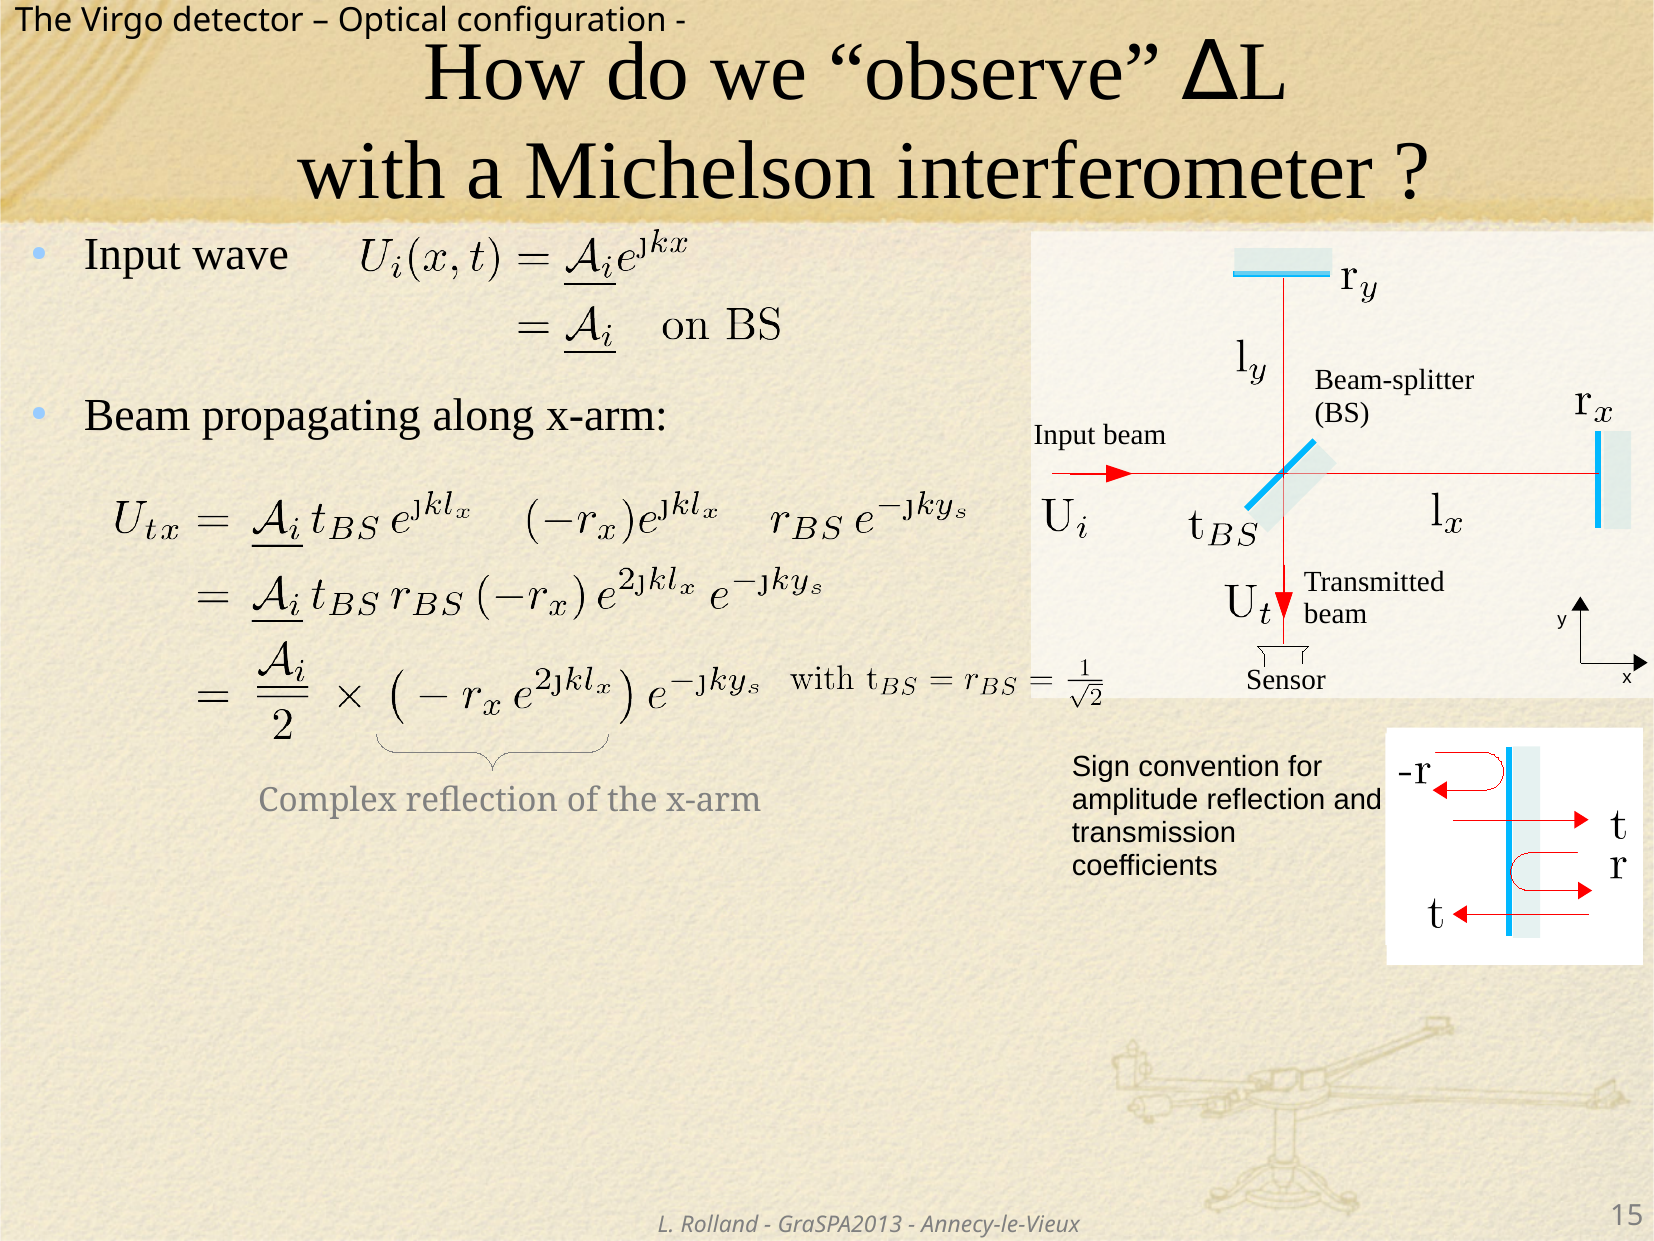

The Virgo detector – Optical configuration -
How do we “observe” ∆L
with a Michelson interferometer ?
# Input wave
Beam propagating along x-arm:
Beam-splitter (BS)
Input beam
Transmitted beam
y
x
Sensor
Sign convention for amplitude reflection and transmission coefficients
Complex reflection of the x-arm